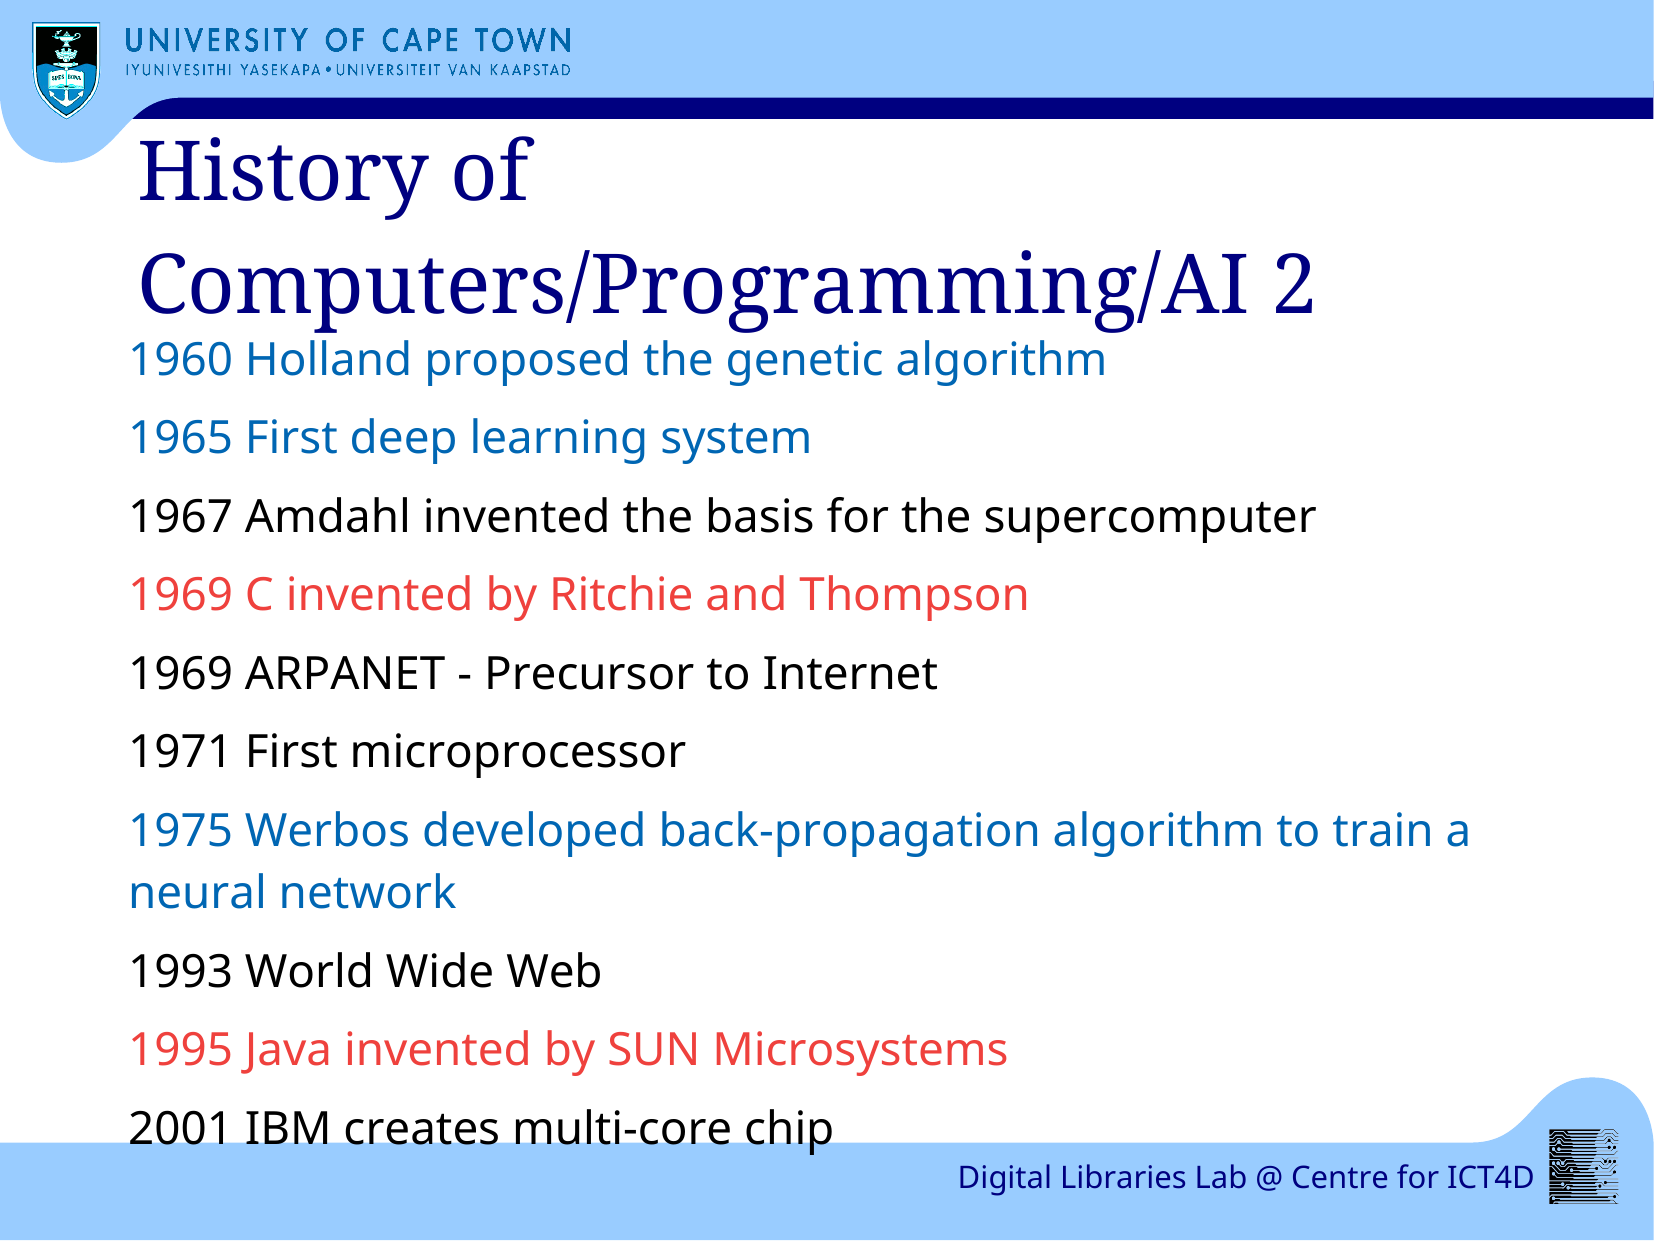

# History of Computers/Programming/AI 2
1960 Holland proposed the genetic algorithm
1965 First deep learning system
1967 Amdahl invented the basis for the supercomputer
1969 C invented by Ritchie and Thompson
1969 ARPANET - Precursor to Internet
1971 First microprocessor
1975 Werbos developed back-propagation algorithm to train a neural network
1993 World Wide Web
1995 Java invented by SUN Microsystems
2001 IBM creates multi-core chip